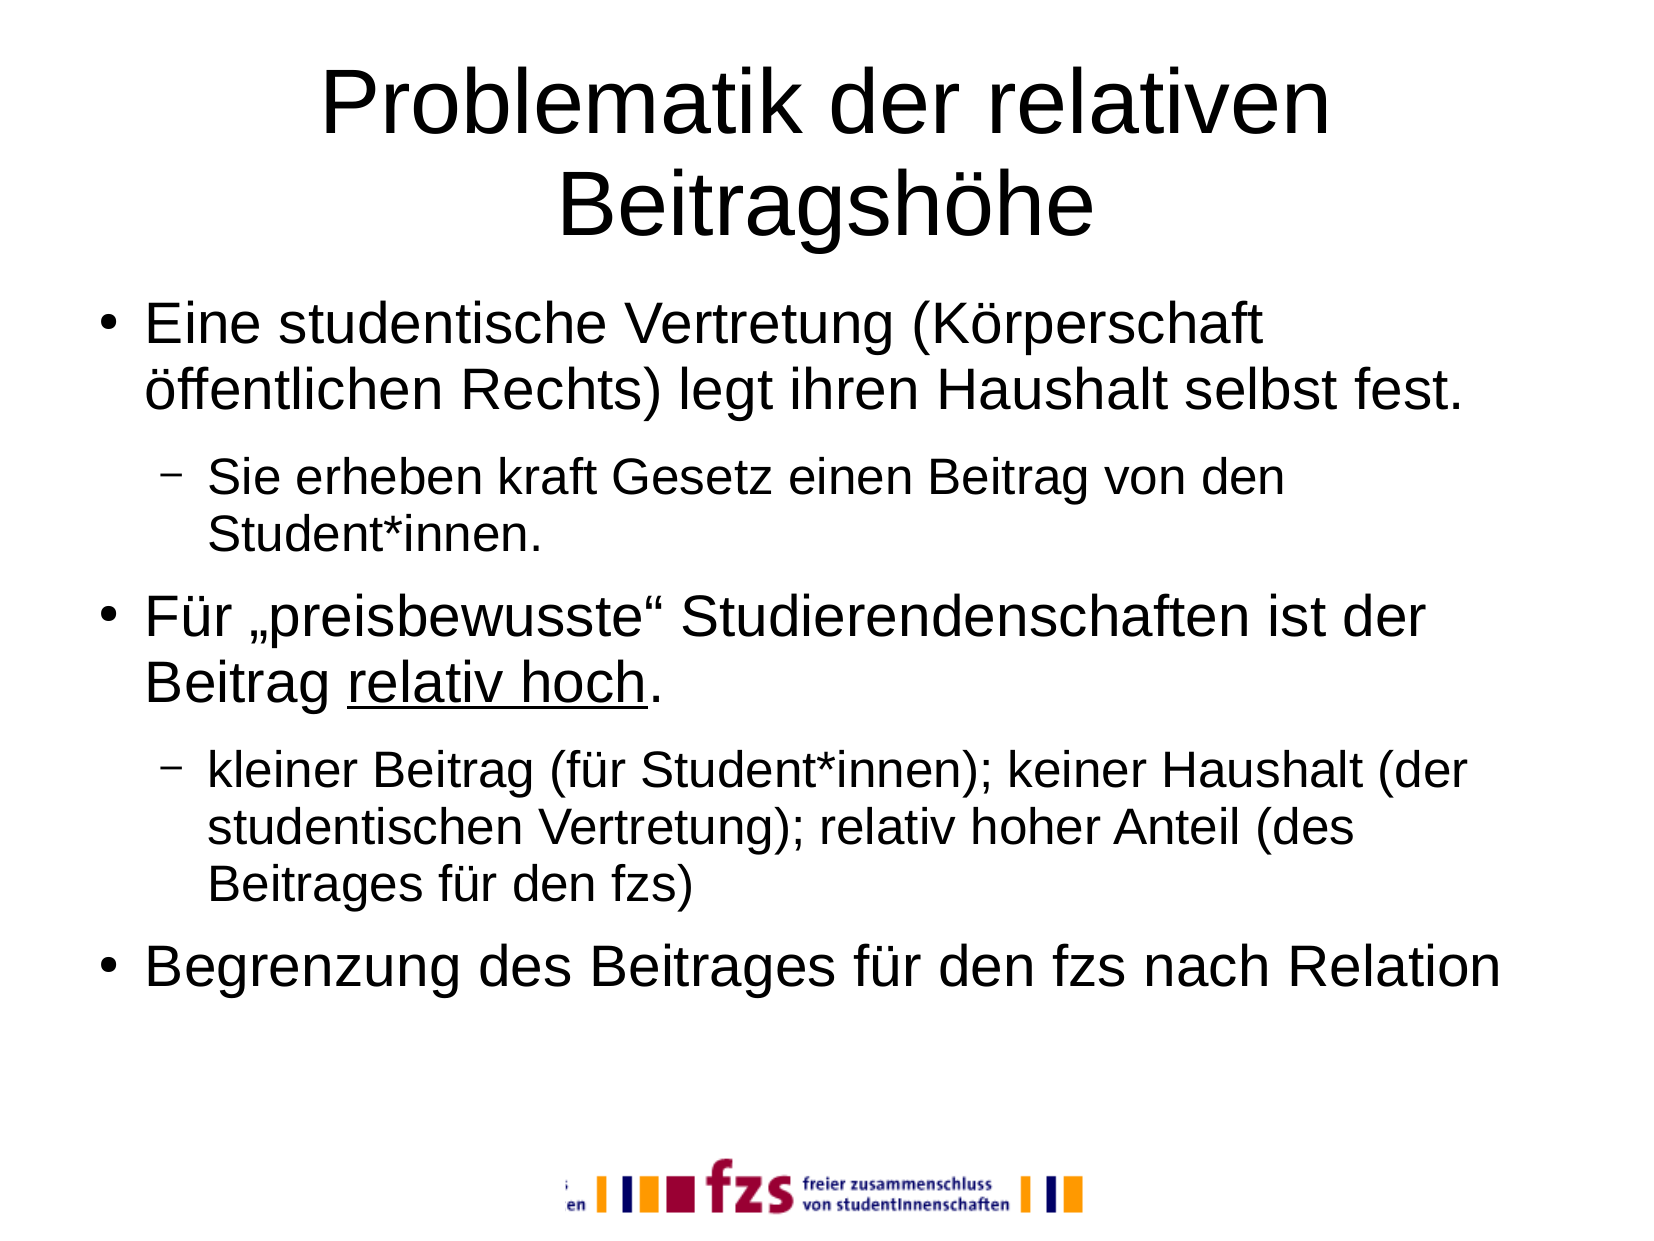

# Problematik der relativen Beitragshöhe
Eine studentische Vertretung (Körperschaft öffentlichen Rechts) legt ihren Haushalt selbst fest.
Sie erheben kraft Gesetz einen Beitrag von den Student*innen.
Für „preisbewusste“ Studierendenschaften ist der Beitrag relativ hoch.
kleiner Beitrag (für Student*innen); keiner Haushalt (der studentischen Vertretung); relativ hoher Anteil (des Beitrages für den fzs)
Begrenzung des Beitrages für den fzs nach Relation